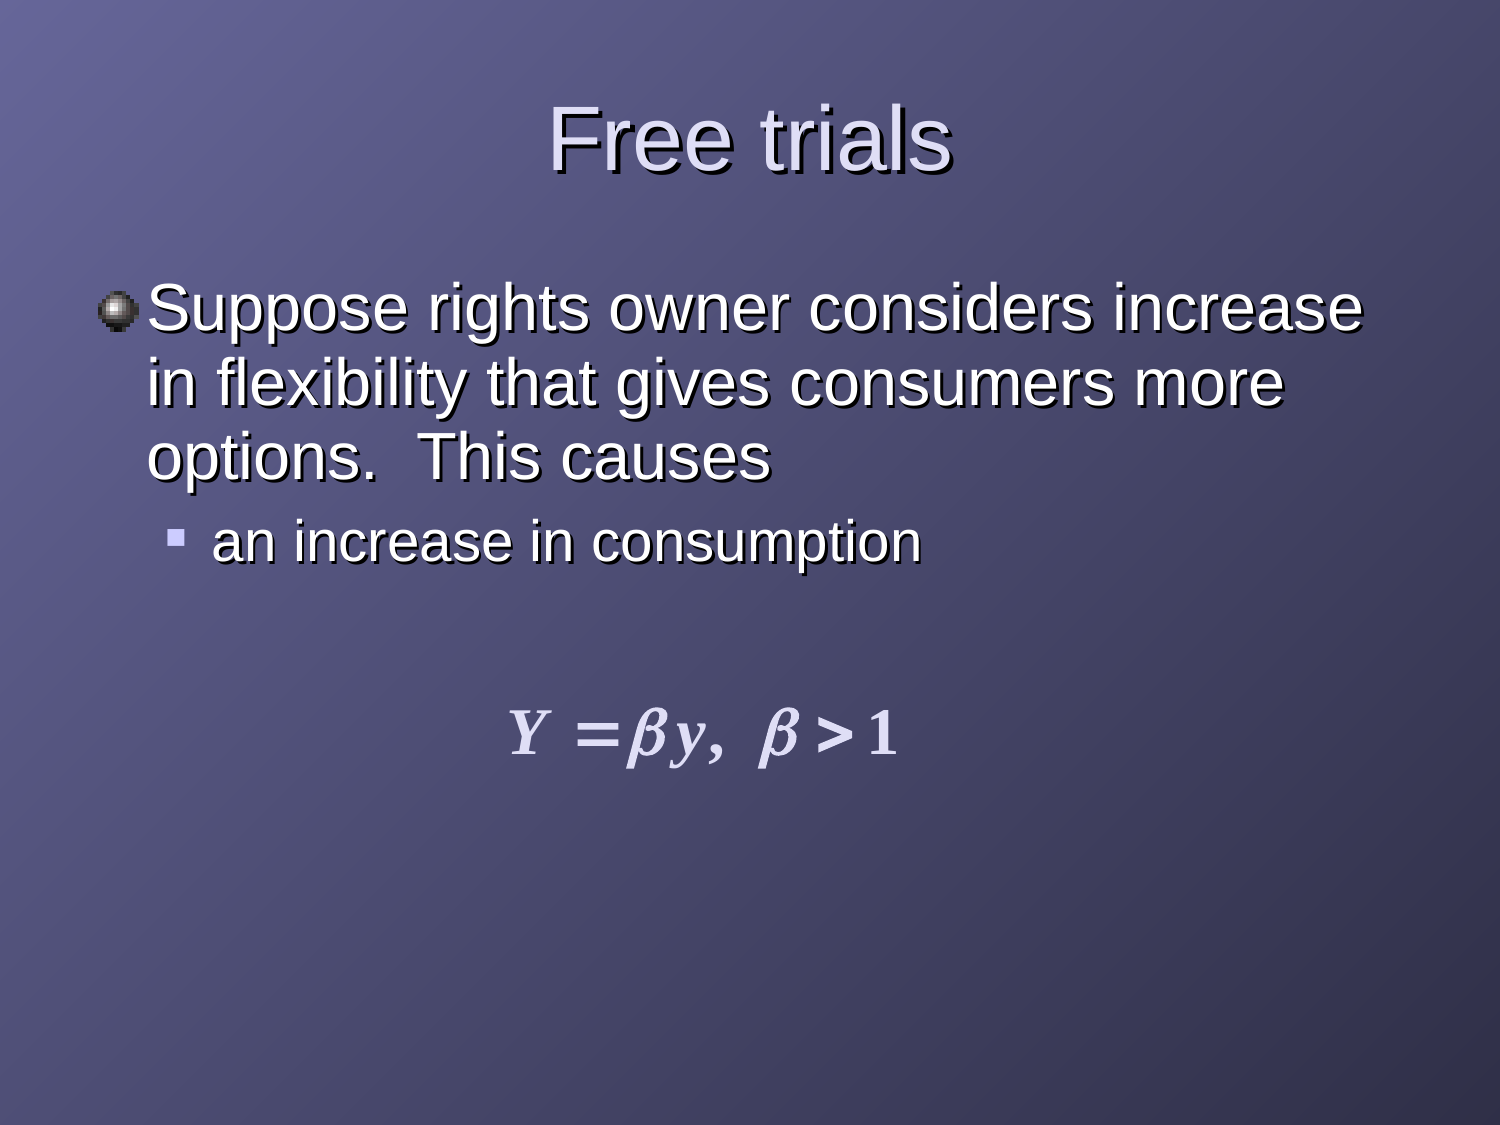

# Free trials
Suppose rights owner considers increase in flexibility that gives consumers more options. This causes
an increase in consumption